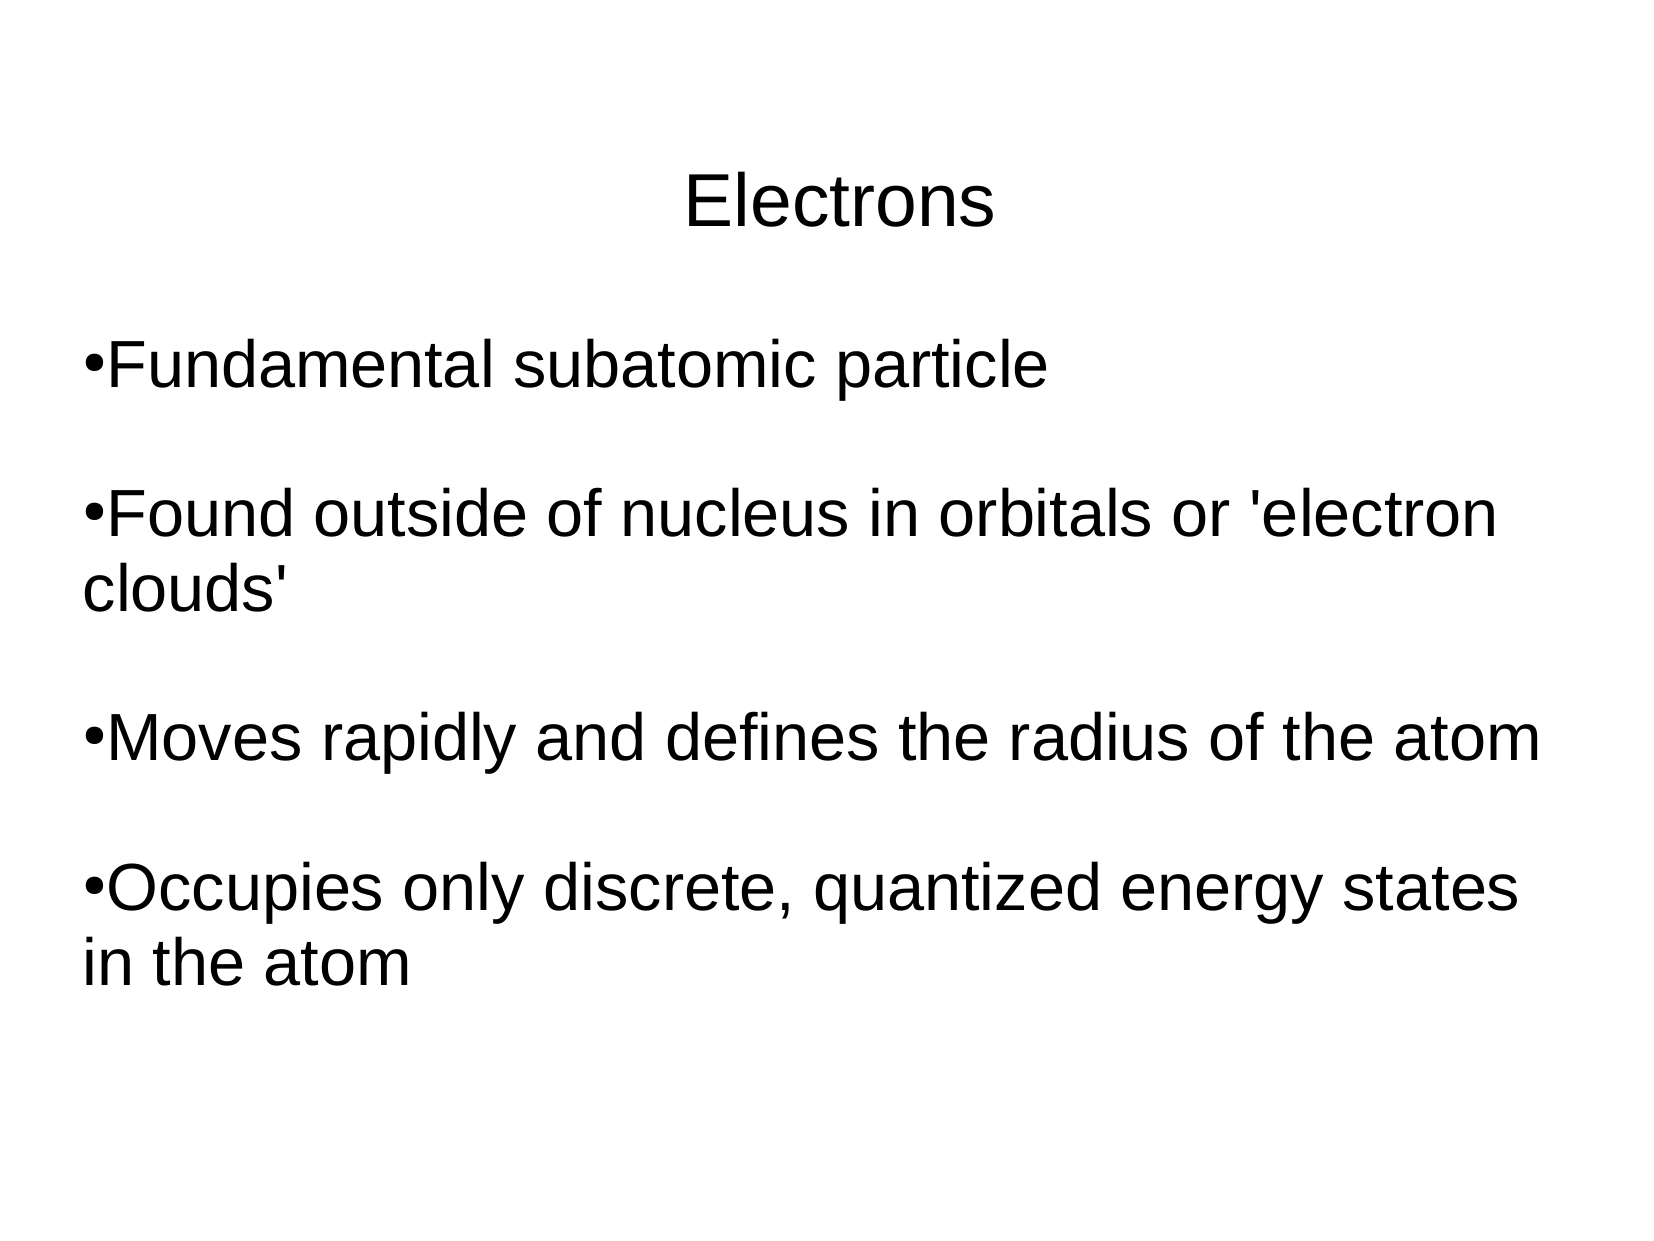

# Electrons
Fundamental subatomic particle
Found outside of nucleus in orbitals or 'electron clouds'
Moves rapidly and defines the radius of the atom
Occupies only discrete, quantized energy states in the atom